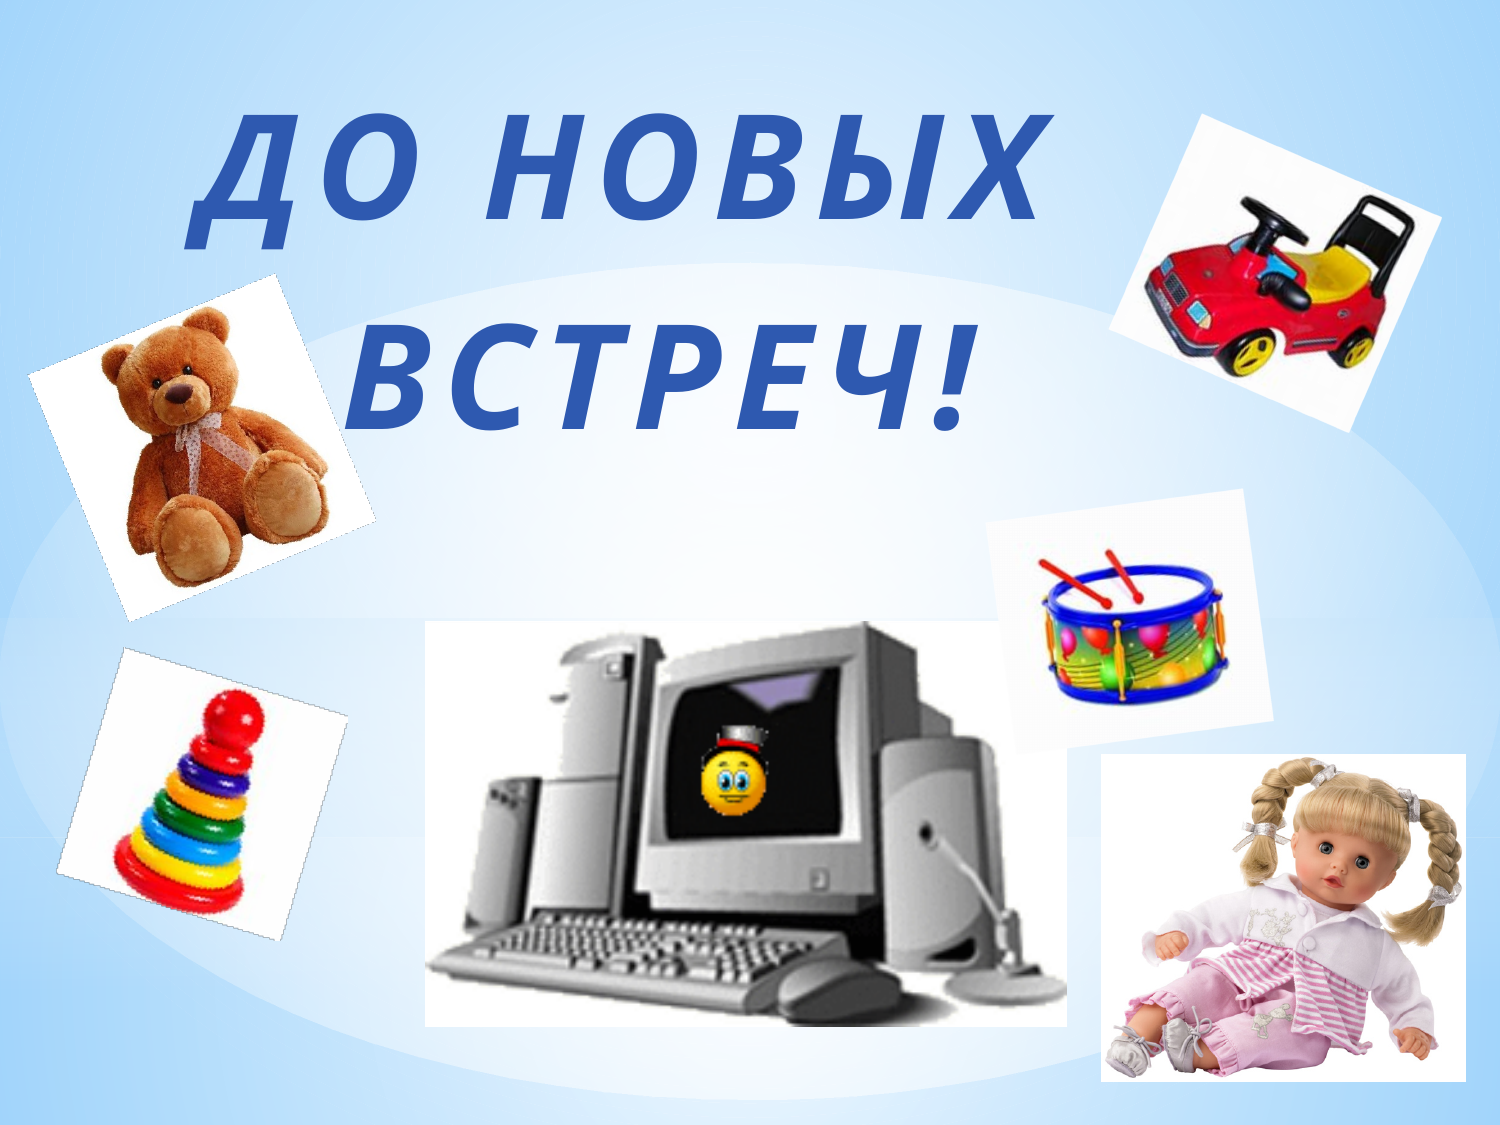

# Д О Н О В Ы Х
В С Т Р Е Ч !